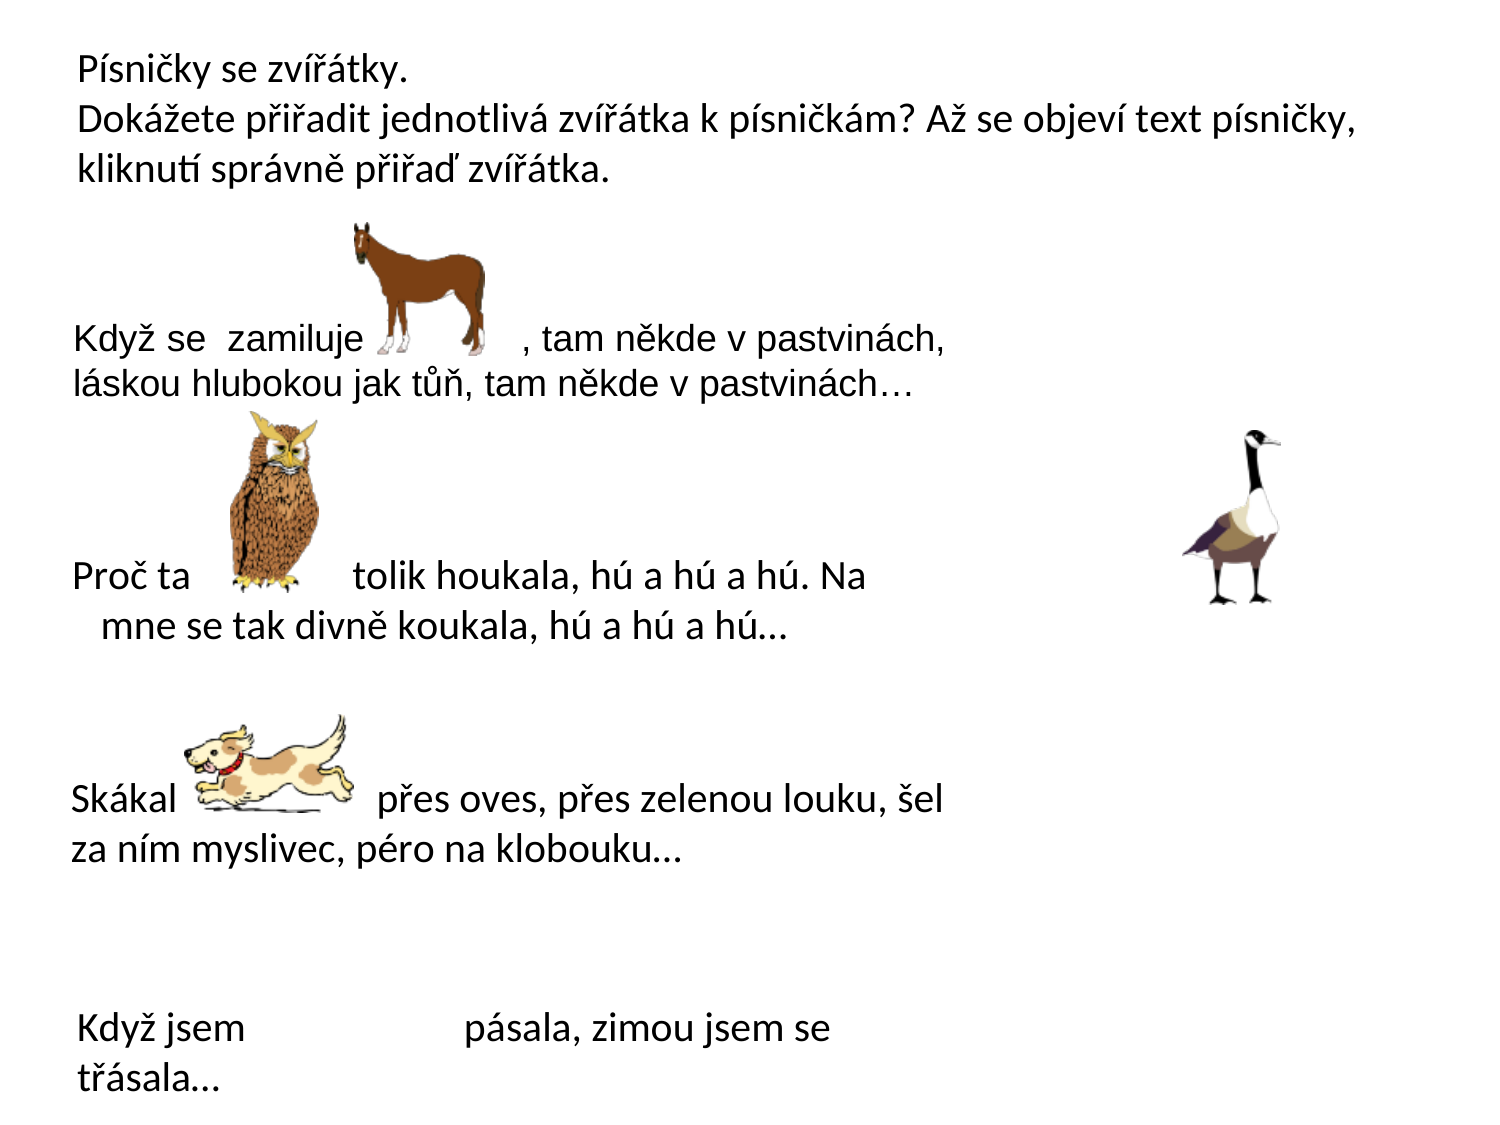

Písničky se zvířátky.
Dokážete přiřadit jednotlivá zvířátka k písničkám? Až se objeví text písničky,
kliknutí správně přiřaď zvířátka.
 Když se zamiluje , tam někde v pastvinách,
 láskou hlubokou jak tůň, tam někde v pastvinách…
 Proč ta tolik houkala, hú a hú a hú. Na
 mne se tak divně koukala, hú a hú a hú…
Skákal přes oves, přes zelenou louku, šel
za ním myslivec, péro na klobouku…
Když jsem pásala, zimou jsem se
třásala…